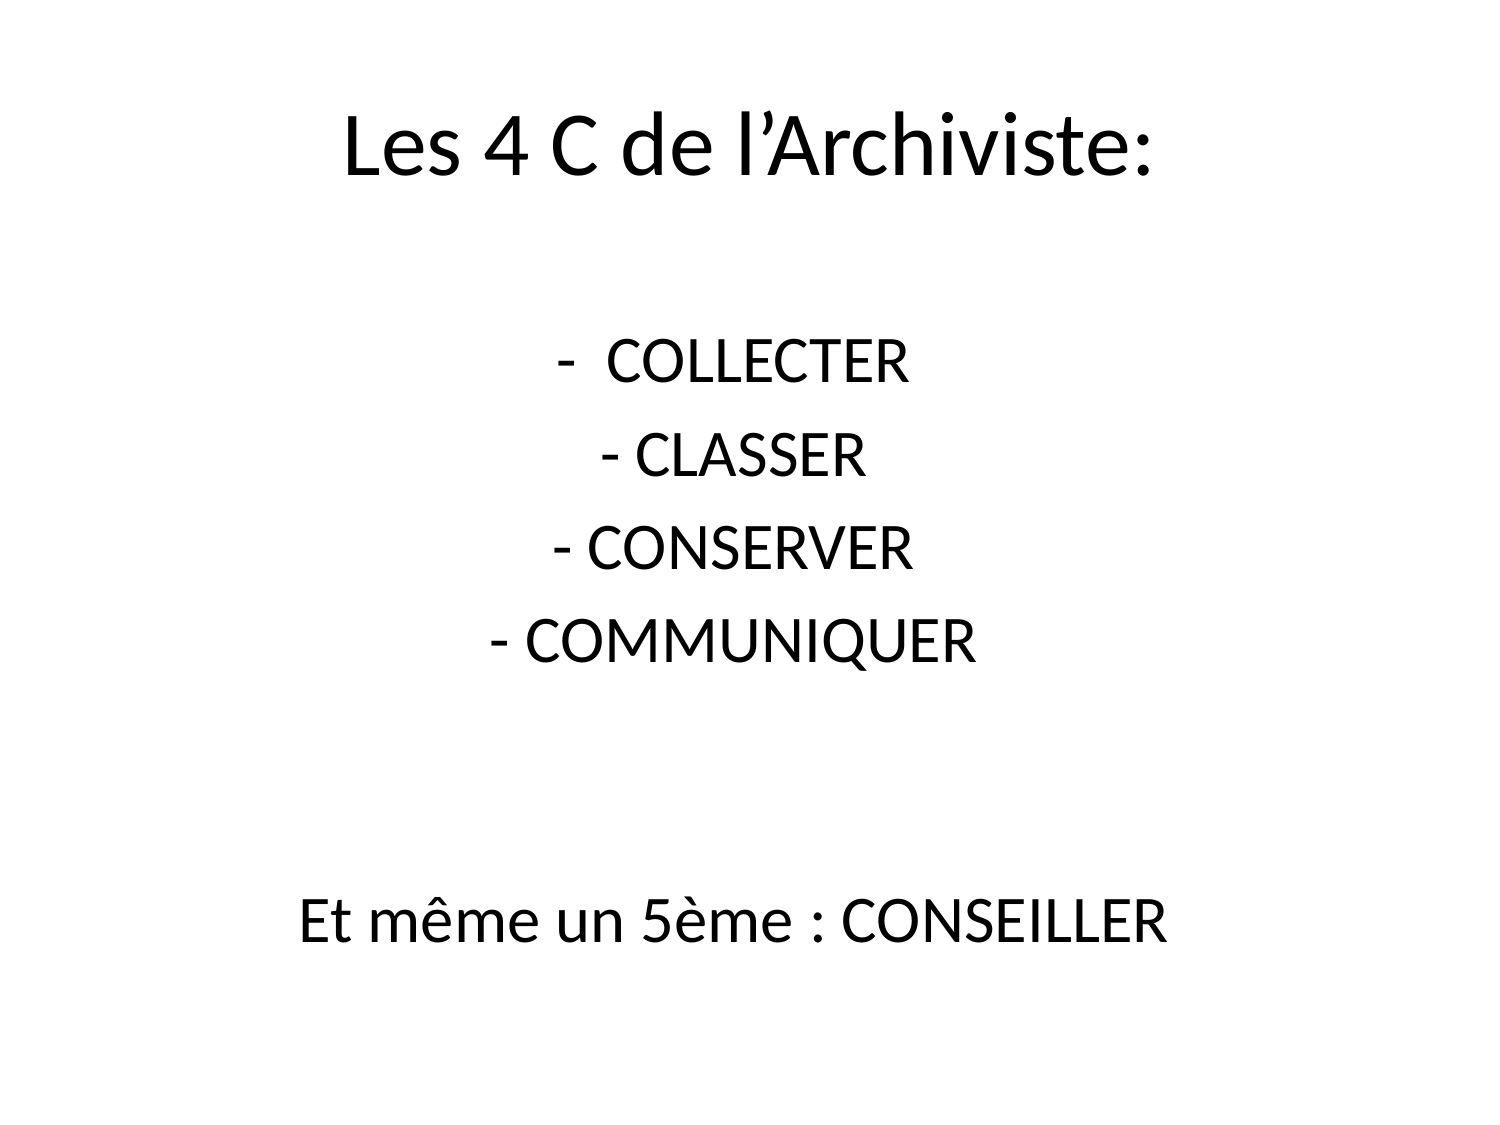

Les 4 C de l’Archiviste:
# - COLLECTER
- CLASSER
- CONSERVER
- COMMUNIQUER
Et même un 5ème : CONSEILLER